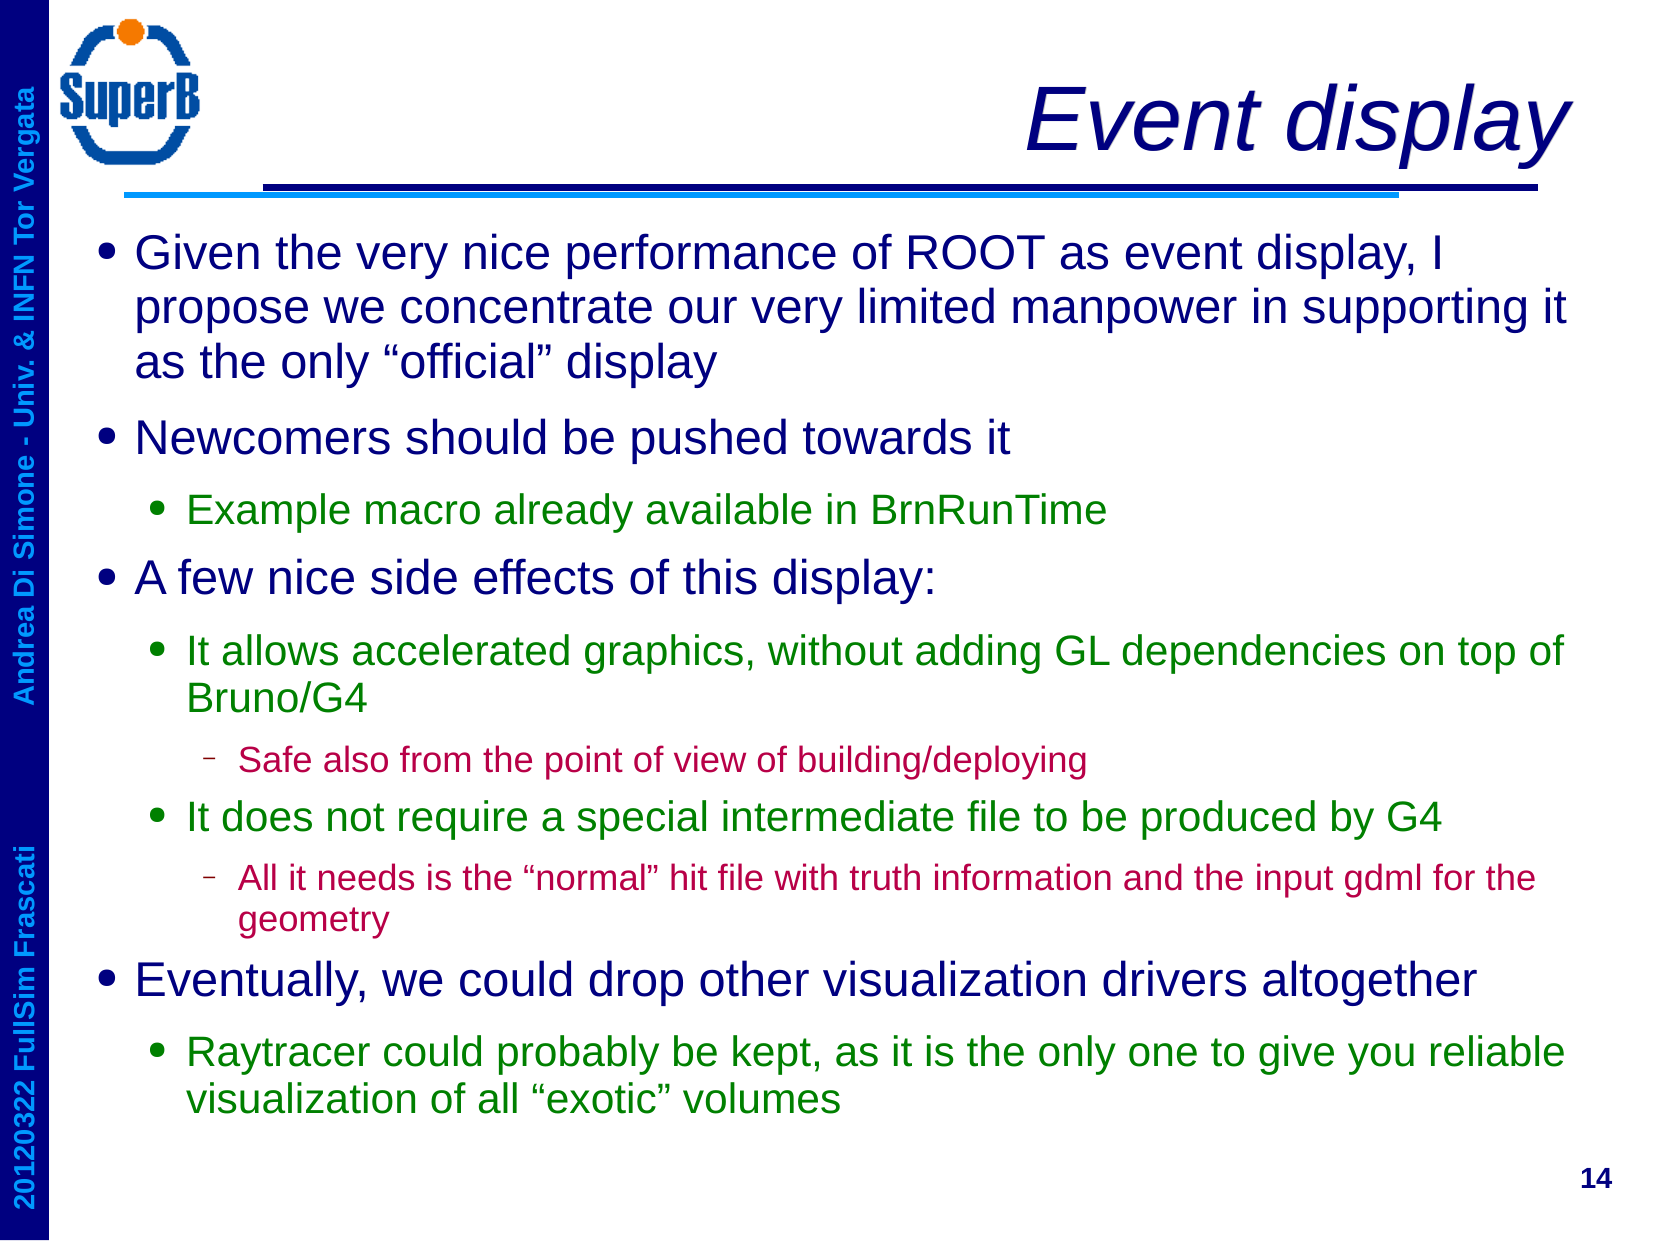

# Event display
Given the very nice performance of ROOT as event display, I propose we concentrate our very limited manpower in supporting it as the only “official” display
Newcomers should be pushed towards it
Example macro already available in BrnRunTime
A few nice side effects of this display:
It allows accelerated graphics, without adding GL dependencies on top of Bruno/G4
Safe also from the point of view of building/deploying
It does not require a special intermediate file to be produced by G4
All it needs is the “normal” hit file with truth information and the input gdml for the geometry
Eventually, we could drop other visualization drivers altogether
Raytracer could probably be kept, as it is the only one to give you reliable visualization of all “exotic” volumes
Andrea Di Simone - Univ. & INFN Tor Vergata
20120322 FullSim Frascati
14